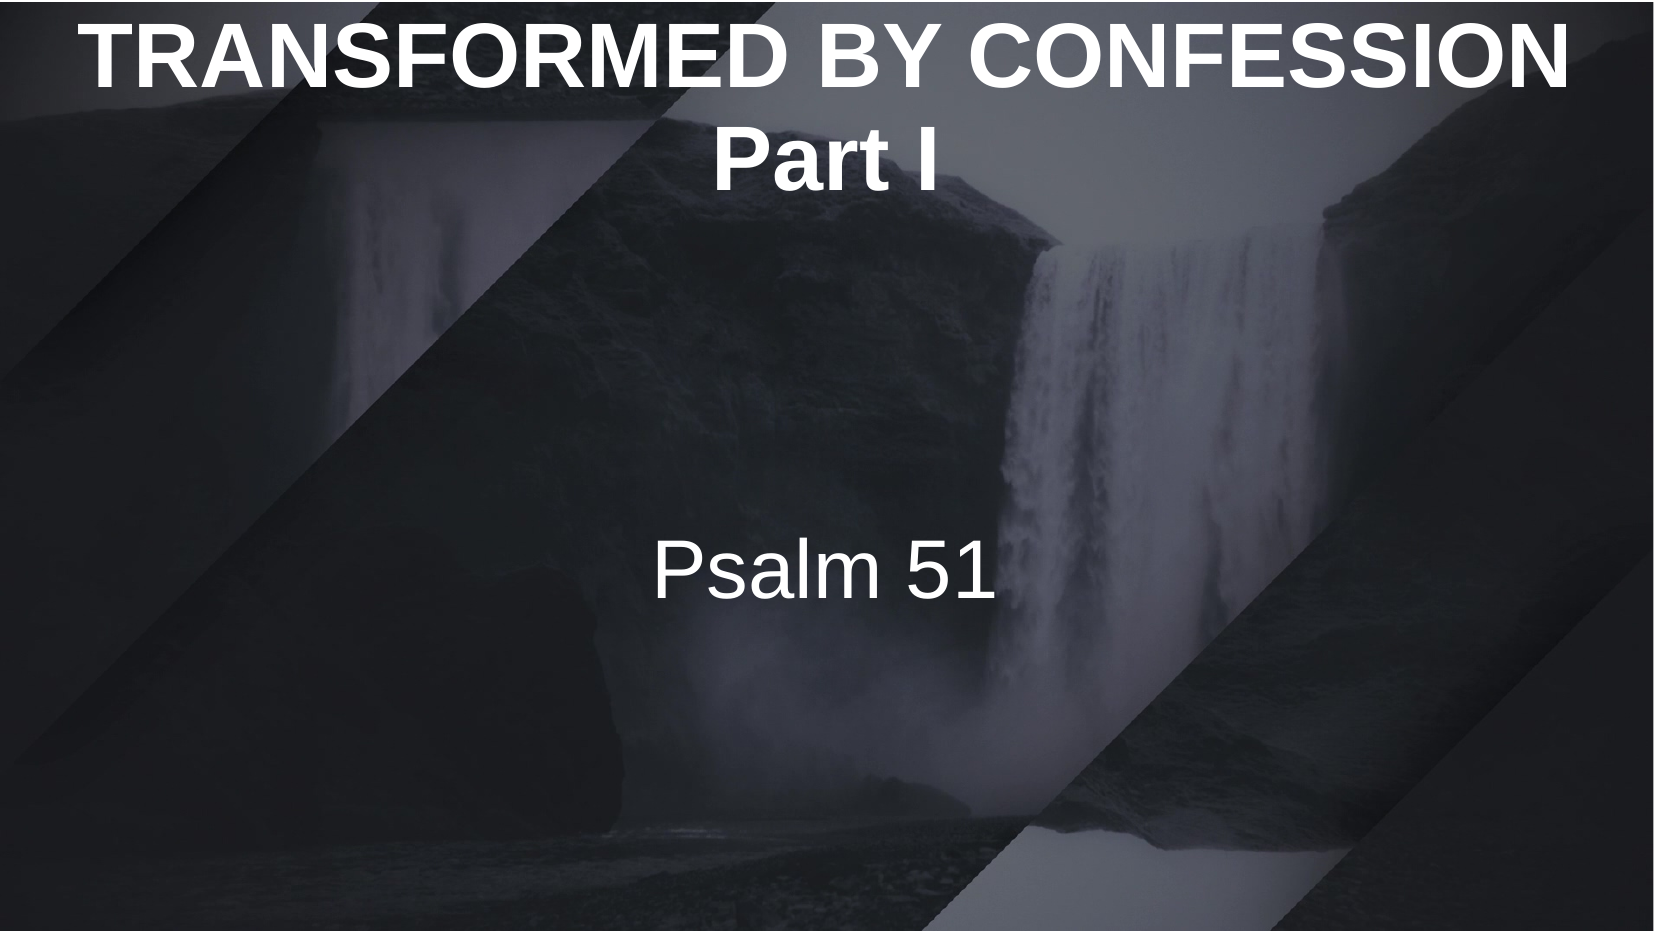

# TRANSFORMED BY CONFESSION Part I
Psalm 51